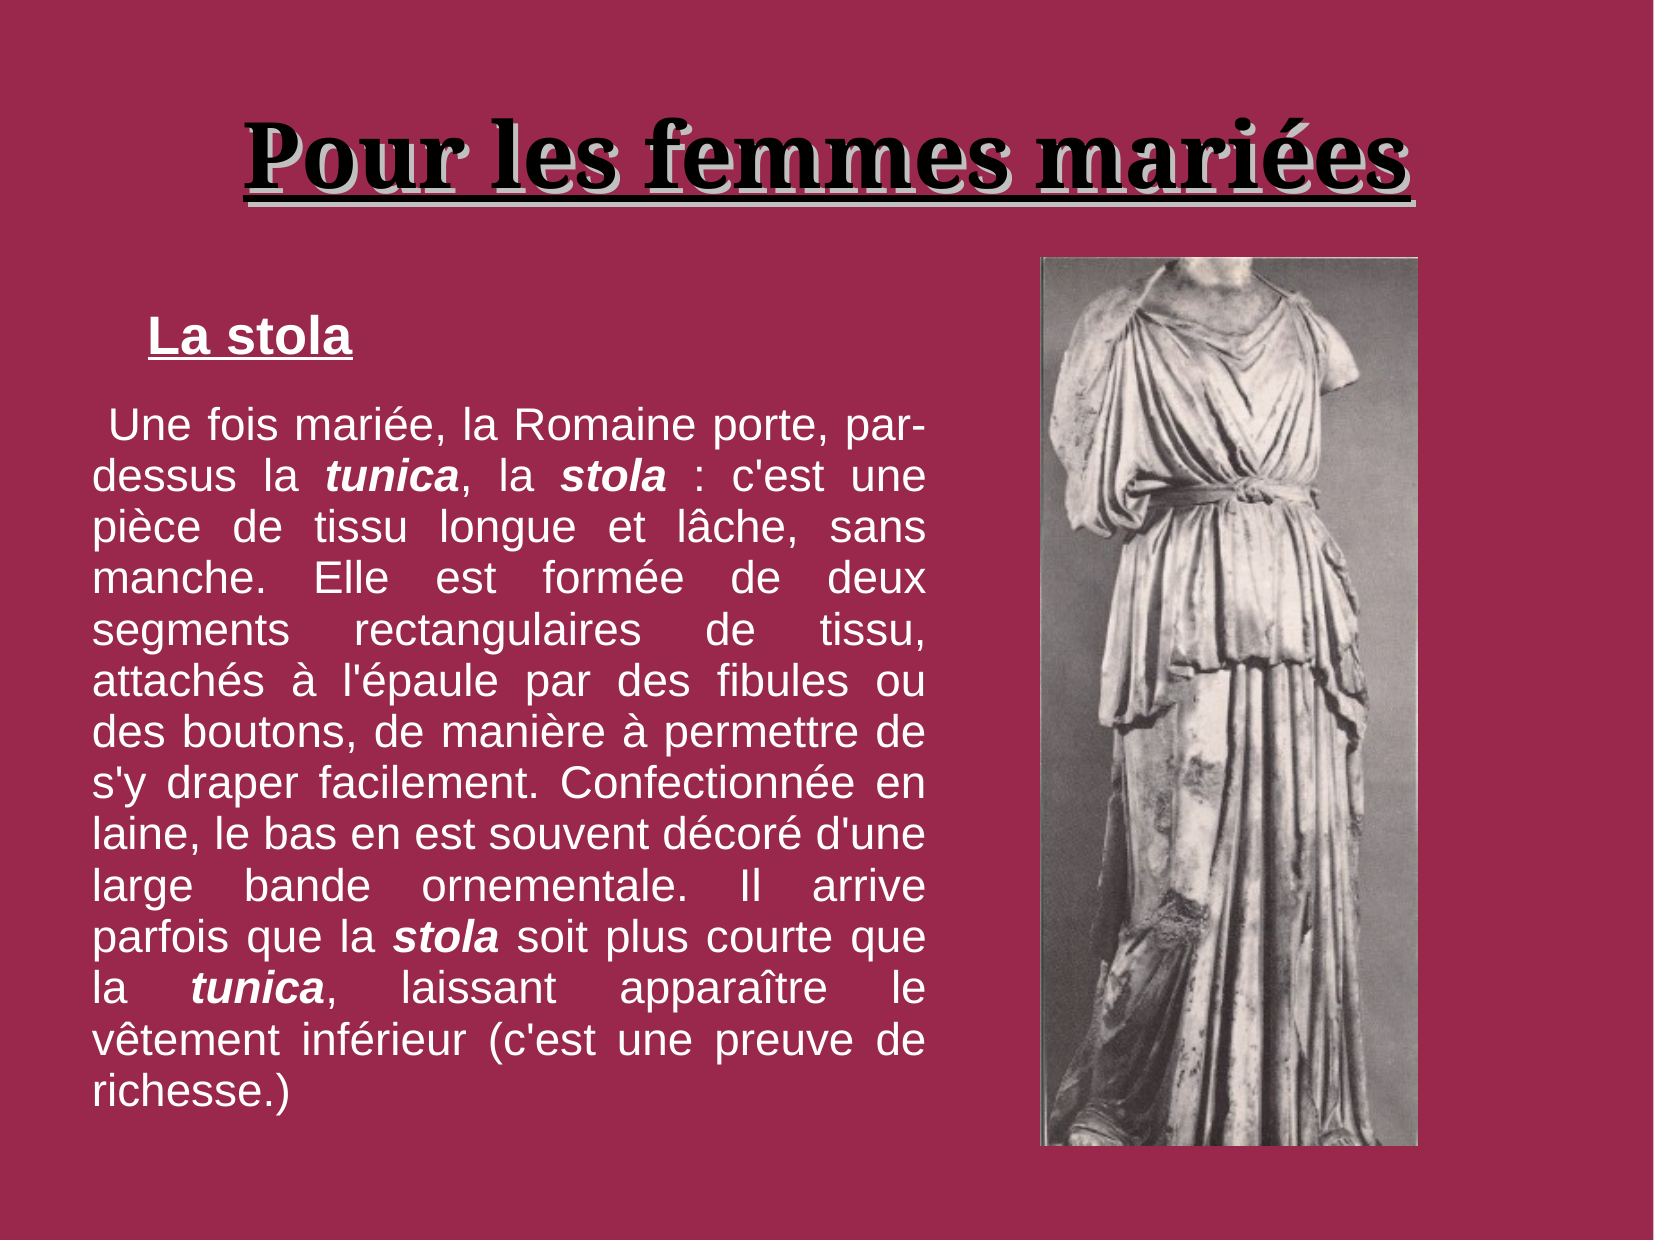

# Pour les femmes mariées
La stola
Une fois mariée, la Romaine porte, par-dessus la tunica, la stola : c'est une pièce de tissu longue et lâche, sans manche. Elle est formée de deux segments rectangulaires de tissu, attachés à l'épaule par des fibules ou des boutons, de manière à permettre de s'y draper facilement. Confectionnée en laine, le bas en est souvent décoré d'une large bande ornementale. Il arrive parfois que la stola soit plus courte que la tunica, laissant apparaître le vêtement inférieur (c'est une preuve de richesse.)